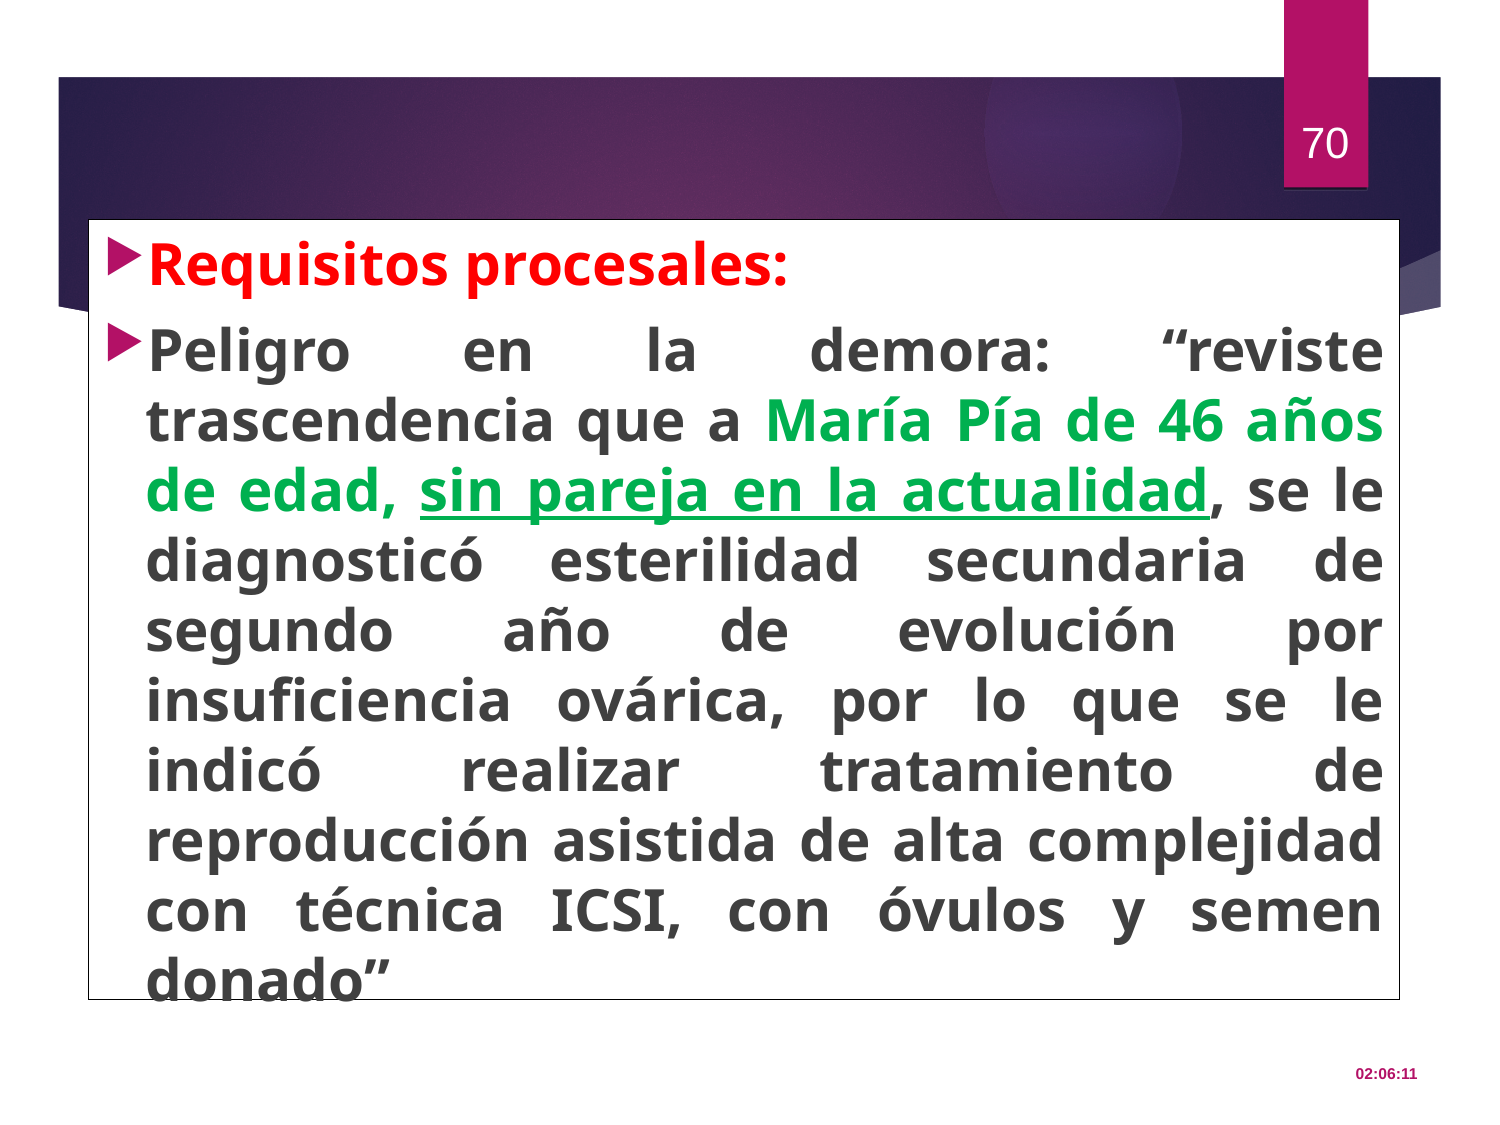

# Requisitos procesales:
Peligro en la demora: “reviste trascendencia que a María Pía de 46 años de edad, sin pareja en la actualidad, se le diagnosticó esterilidad secundaria de segundo año de evolución por insuficiencia ovárica, por lo que se le indicó realizar tratamiento de reproducción asistida de alta complejidad con técnica ICSI, con óvulos y semen donado”
02:48:04